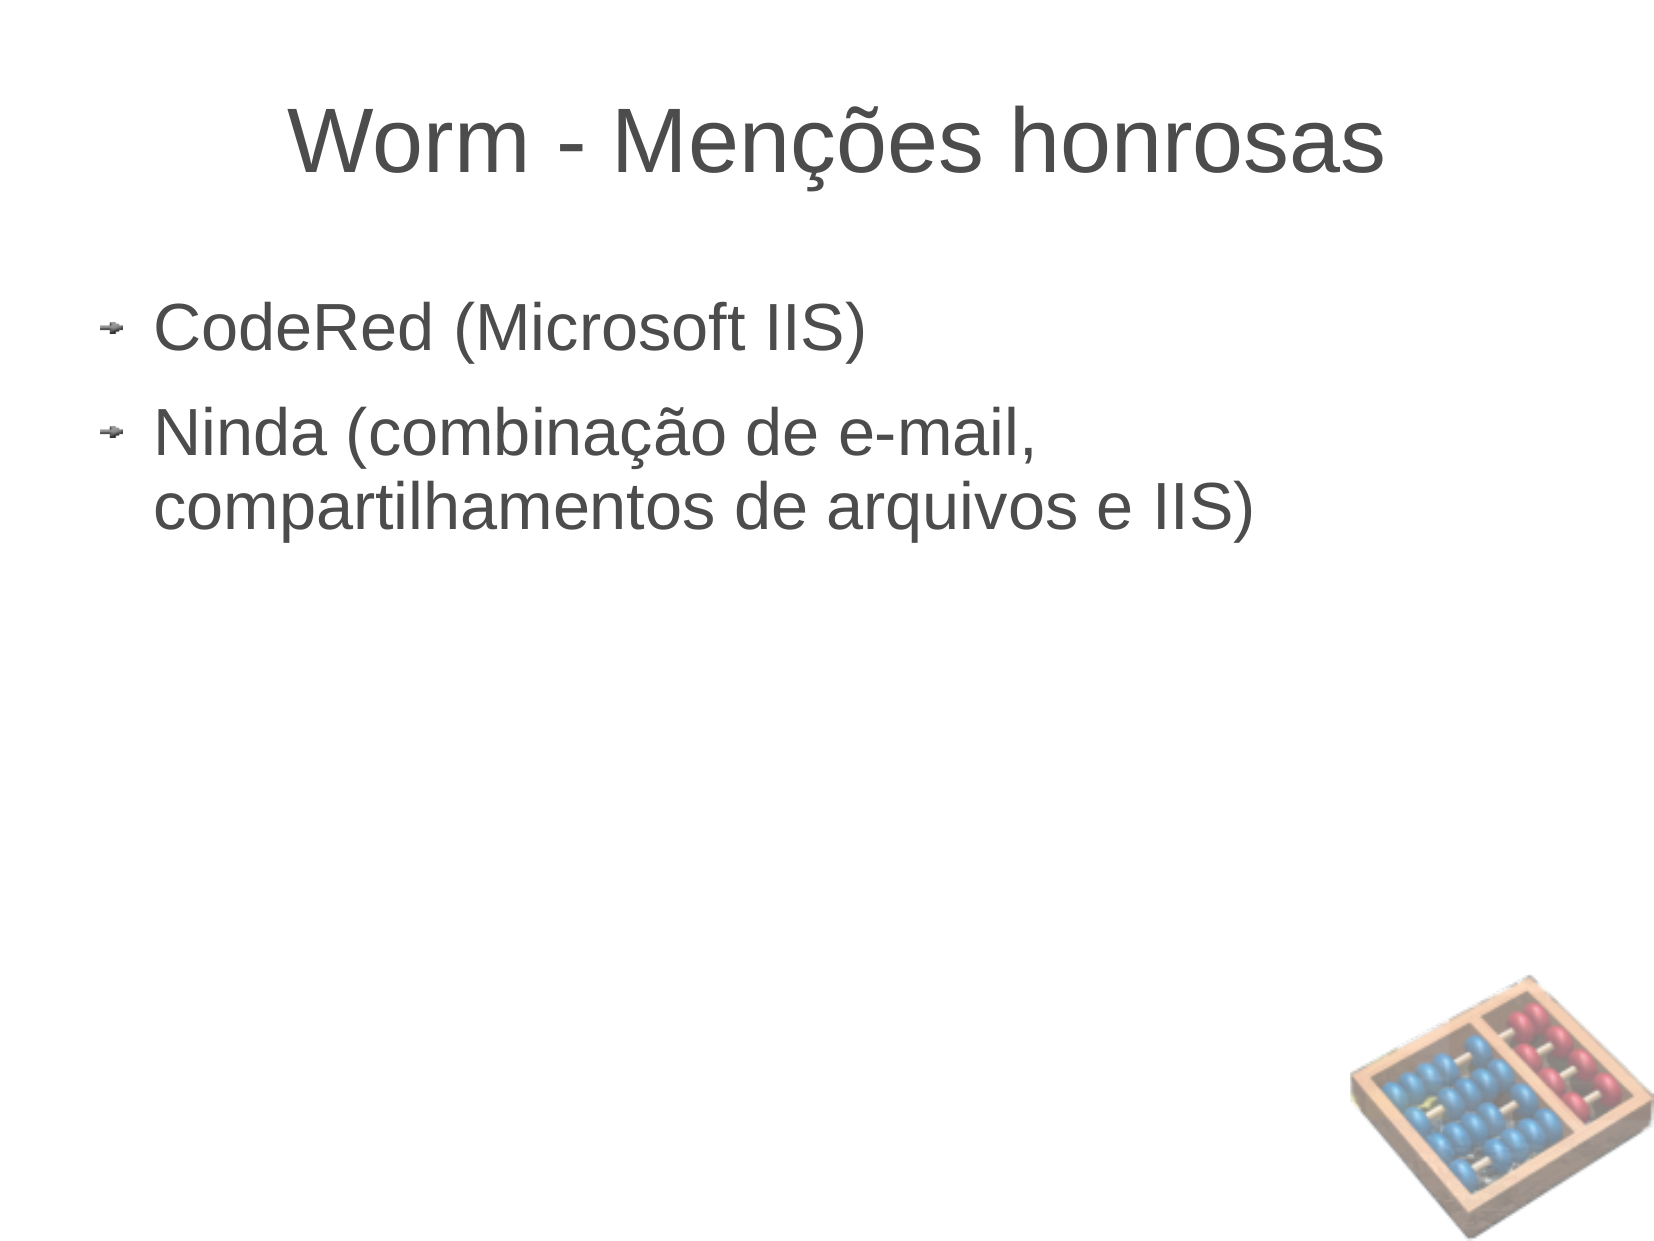

# Worm - Menções honrosas
CodeRed (Microsoft IIS)
Ninda (combinação de e-mail, compartilhamentos de arquivos e IIS)